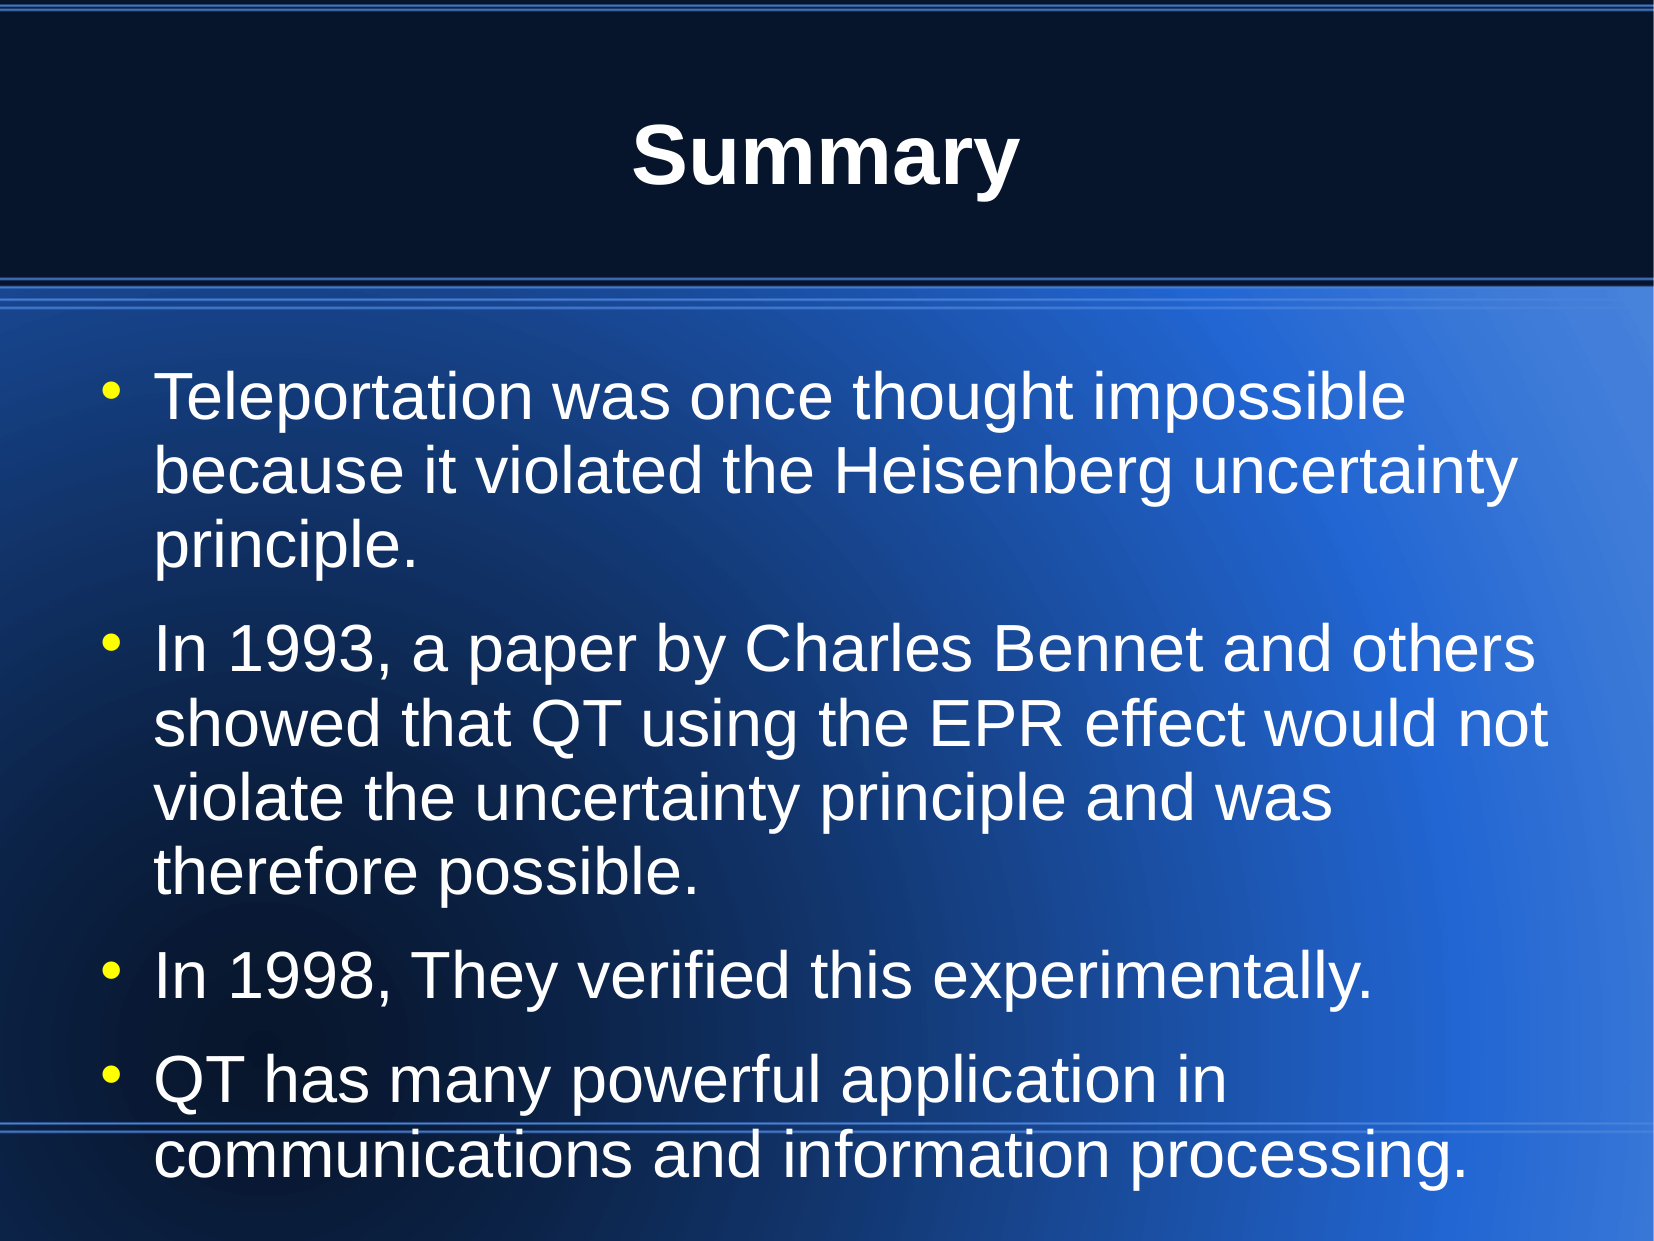

# Summary
Teleportation was once thought impossible because it violated the Heisenberg uncertainty principle.
In 1993, a paper by Charles Bennet and others showed that QT using the EPR effect would not violate the uncertainty principle and was therefore possible.
In 1998, They verified this experimentally.
QT has many powerful application in communications and information processing.